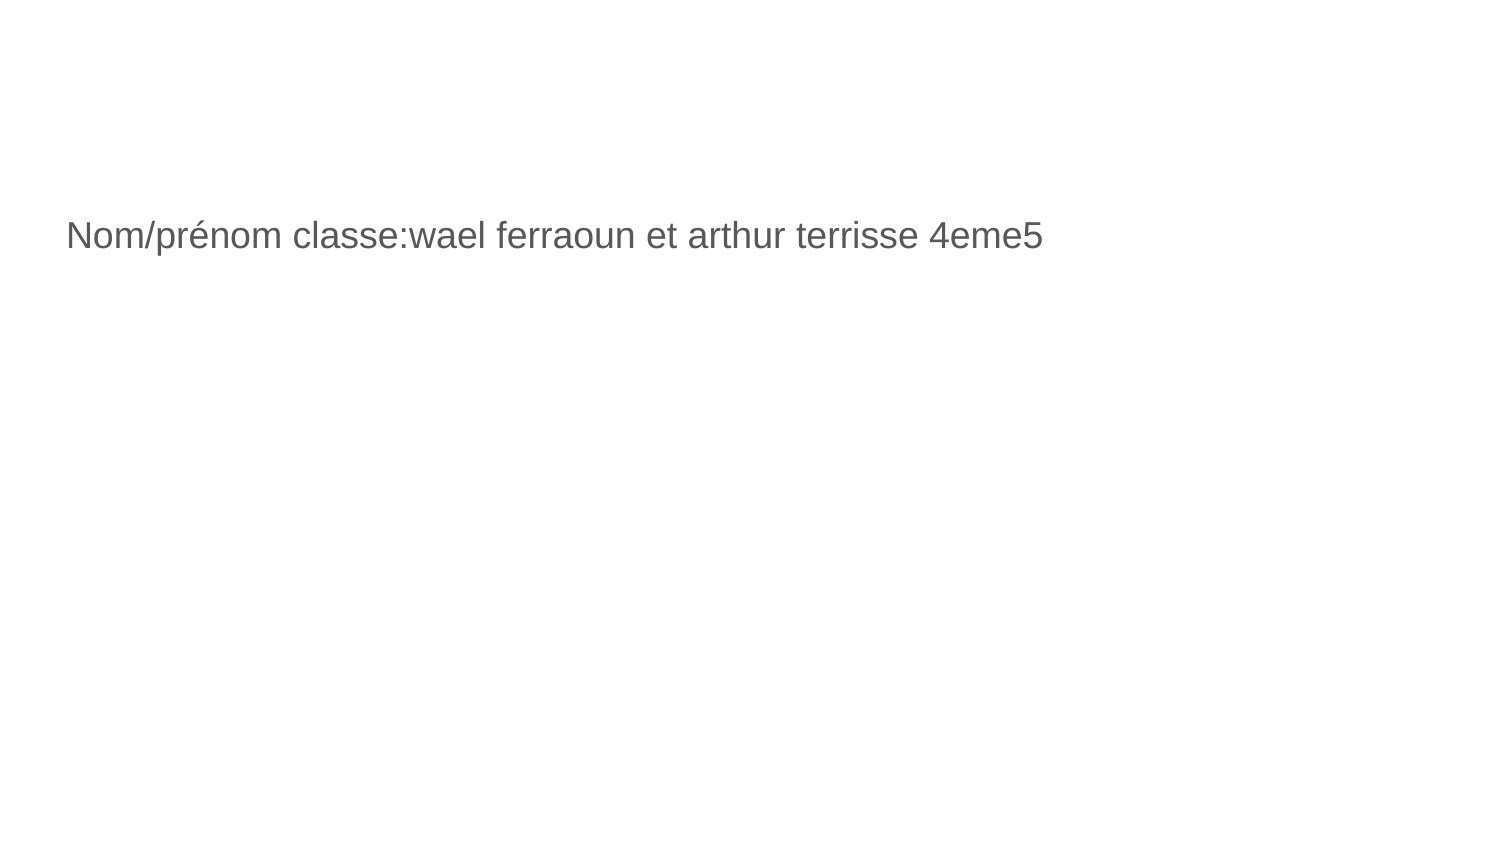

# Nom/prénom classe:wael ferraoun et arthur terrisse 4eme5